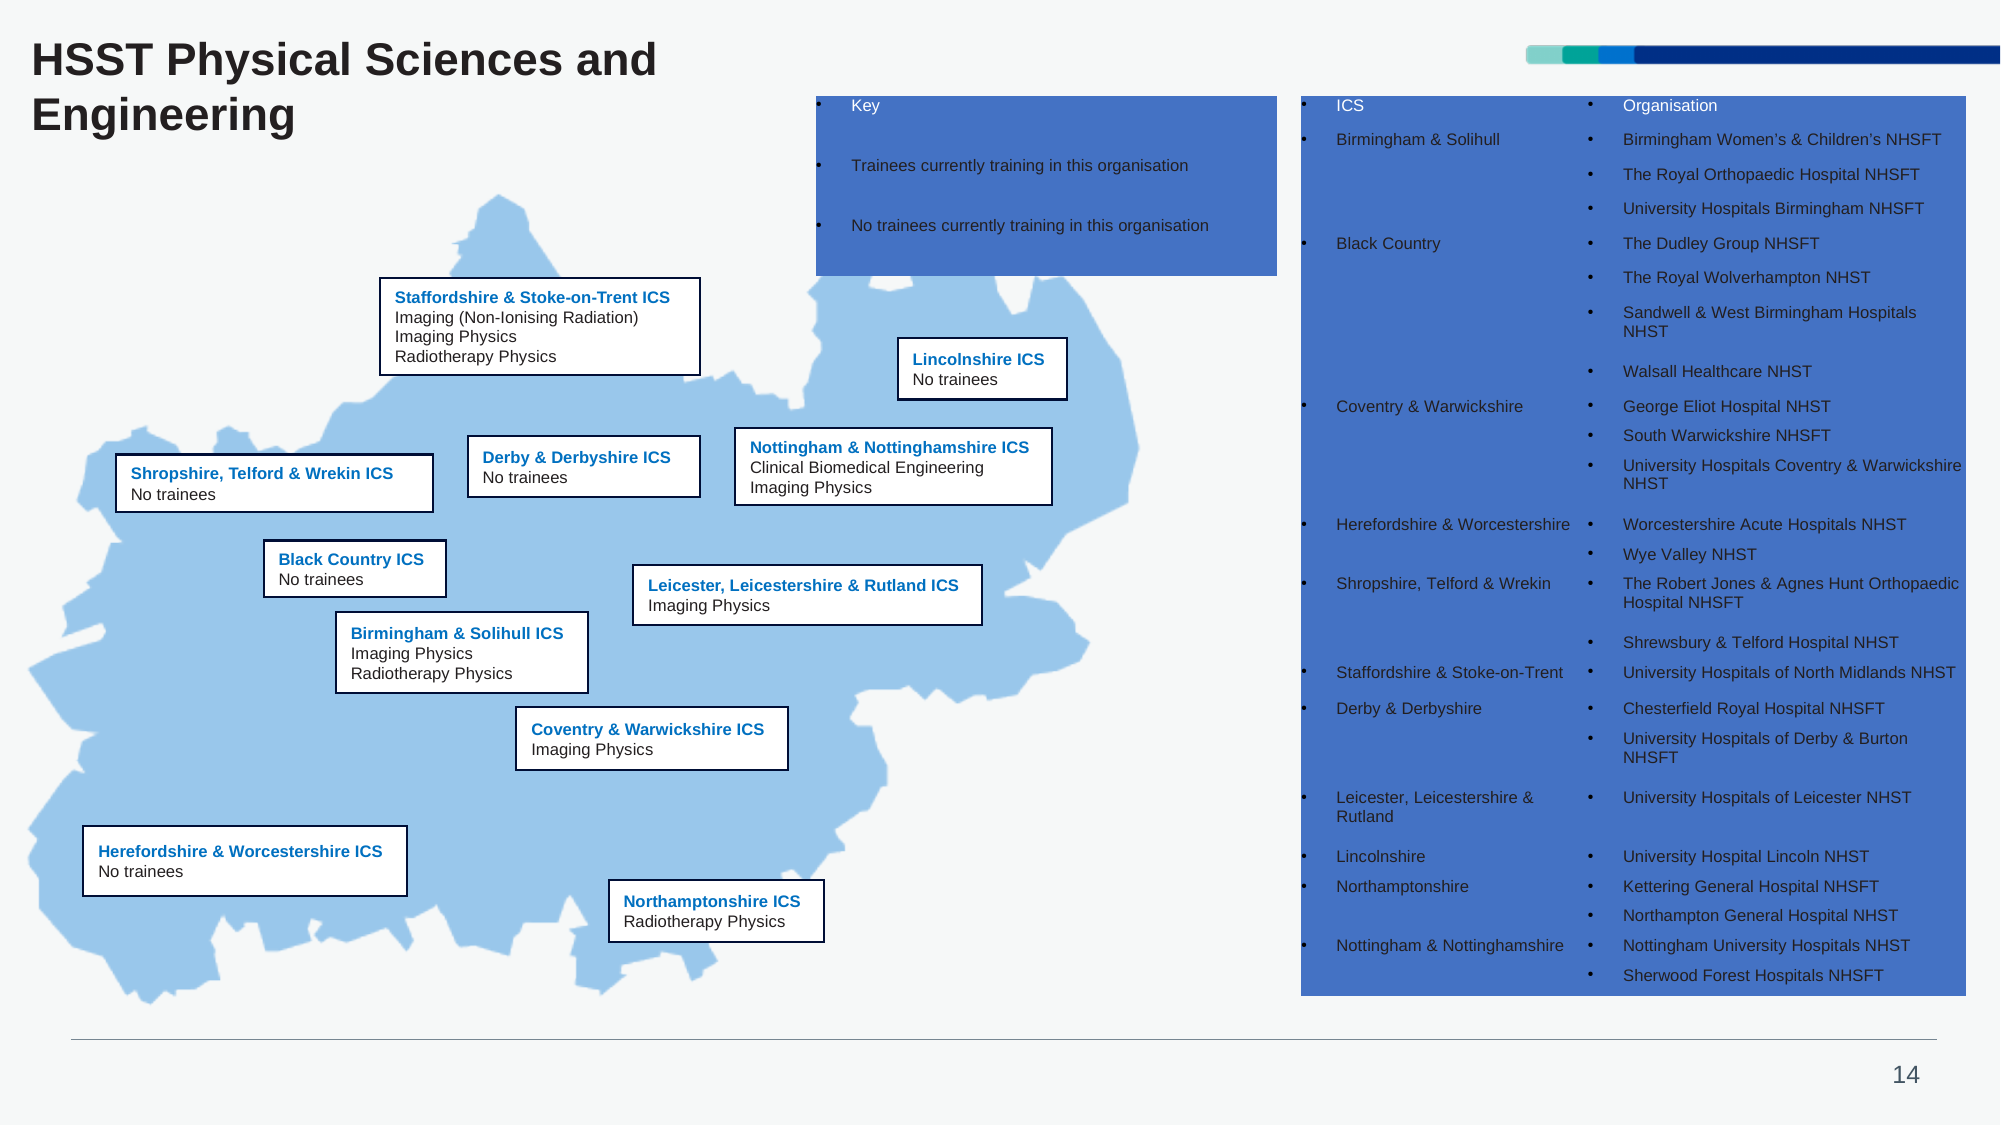

HSST Physical Sciences and Engineering
| Key | |
| --- | --- |
| Trainees currently training in this organisation | |
| No trainees currently training in this organisation | |
| ICS | Organisation |
| --- | --- |
| Birmingham & Solihull | Birmingham Women’s & Children’s NHSFT |
| | The Royal Orthopaedic Hospital NHSFT |
| | University Hospitals Birmingham NHSFT |
| Black Country | The Dudley Group NHSFT |
| | The Royal Wolverhampton NHST |
| | Sandwell & West Birmingham Hospitals NHST |
| | Walsall Healthcare NHST |
| Coventry & Warwickshire | George Eliot Hospital NHST |
| | South Warwickshire NHSFT |
| | University Hospitals Coventry & Warwickshire NHST |
| Herefordshire & Worcestershire | Worcestershire Acute Hospitals NHST |
| | Wye Valley NHST |
| Shropshire, Telford & Wrekin | The Robert Jones & Agnes Hunt Orthopaedic Hospital NHSFT |
| | Shrewsbury & Telford Hospital NHST |
| Staffordshire & Stoke-on-Trent | University Hospitals of North Midlands NHST |
| Derby & Derbyshire | Chesterfield Royal Hospital NHSFT |
| | University Hospitals of Derby & Burton NHSFT |
| Leicester, Leicestershire & Rutland | University Hospitals of Leicester NHST |
| Lincolnshire | University Hospital Lincoln NHST |
| Northamptonshire | Kettering General Hospital NHSFT |
| | Northampton General Hospital NHST |
| Nottingham & Nottinghamshire | Nottingham University Hospitals NHST |
| | Sherwood Forest Hospitals NHSFT |
Staffordshire & Stoke-on-Trent ICS
Imaging (Non-Ionising Radiation)
Imaging Physics
Radiotherapy Physics
Lincolnshire ICS
No trainees
Nottingham & Nottinghamshire ICS
Clinical Biomedical Engineering
Imaging Physics
Derby & Derbyshire ICS
No trainees
Shropshire, Telford & Wrekin ICS
No trainees
Black Country ICS
No trainees
Leicester, Leicestershire & Rutland ICS
Imaging Physics
Birmingham & Solihull ICS
Imaging Physics
Radiotherapy Physics
Coventry & Warwickshire ICS
Imaging Physics
Herefordshire & Worcestershire ICS
No trainees
Northamptonshire ICS
Radiotherapy Physics